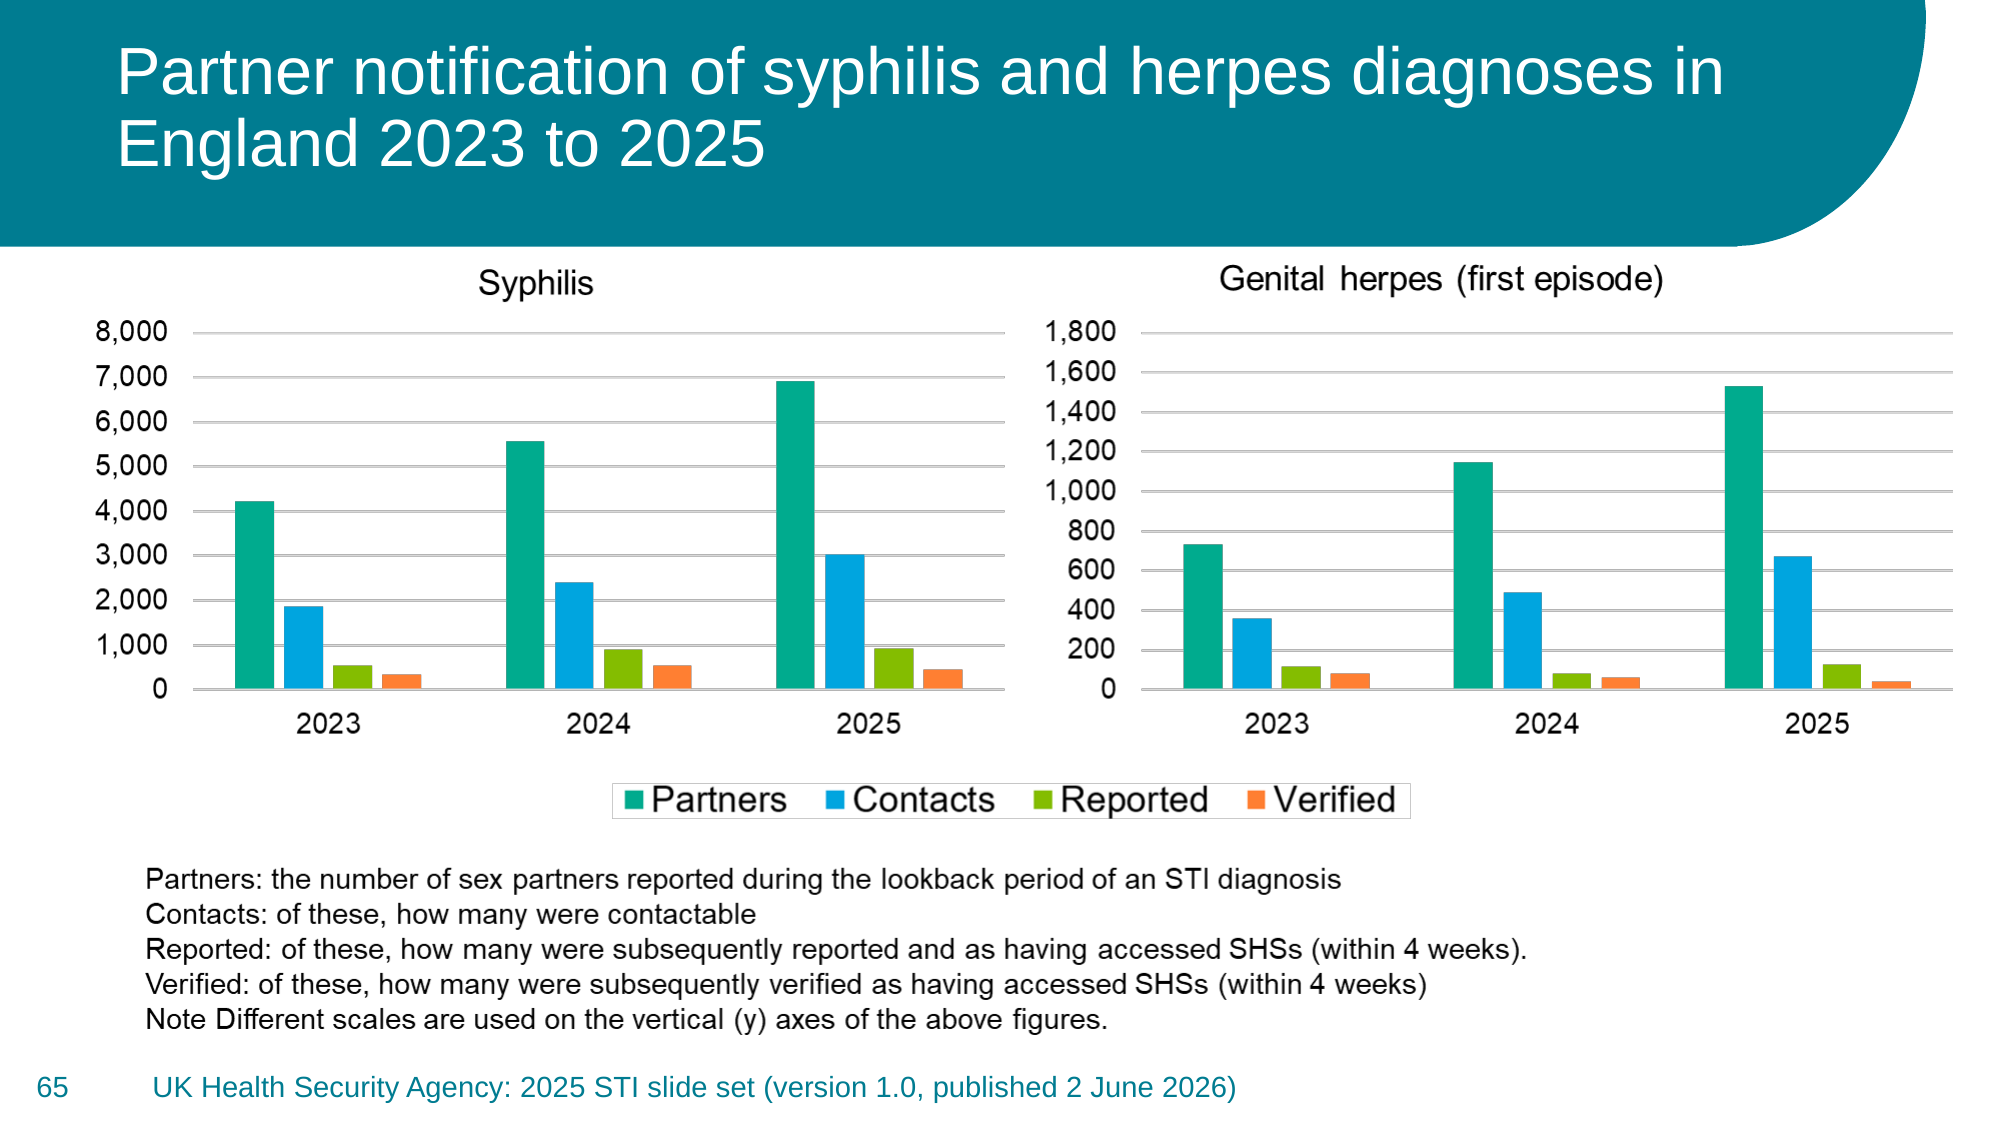

# Partner notification of syphilis and herpes diagnoses in England 2023 to 2025
65
UK Health Security Agency: 2025 STI slide set (version 1.0, published 2 June 2026)